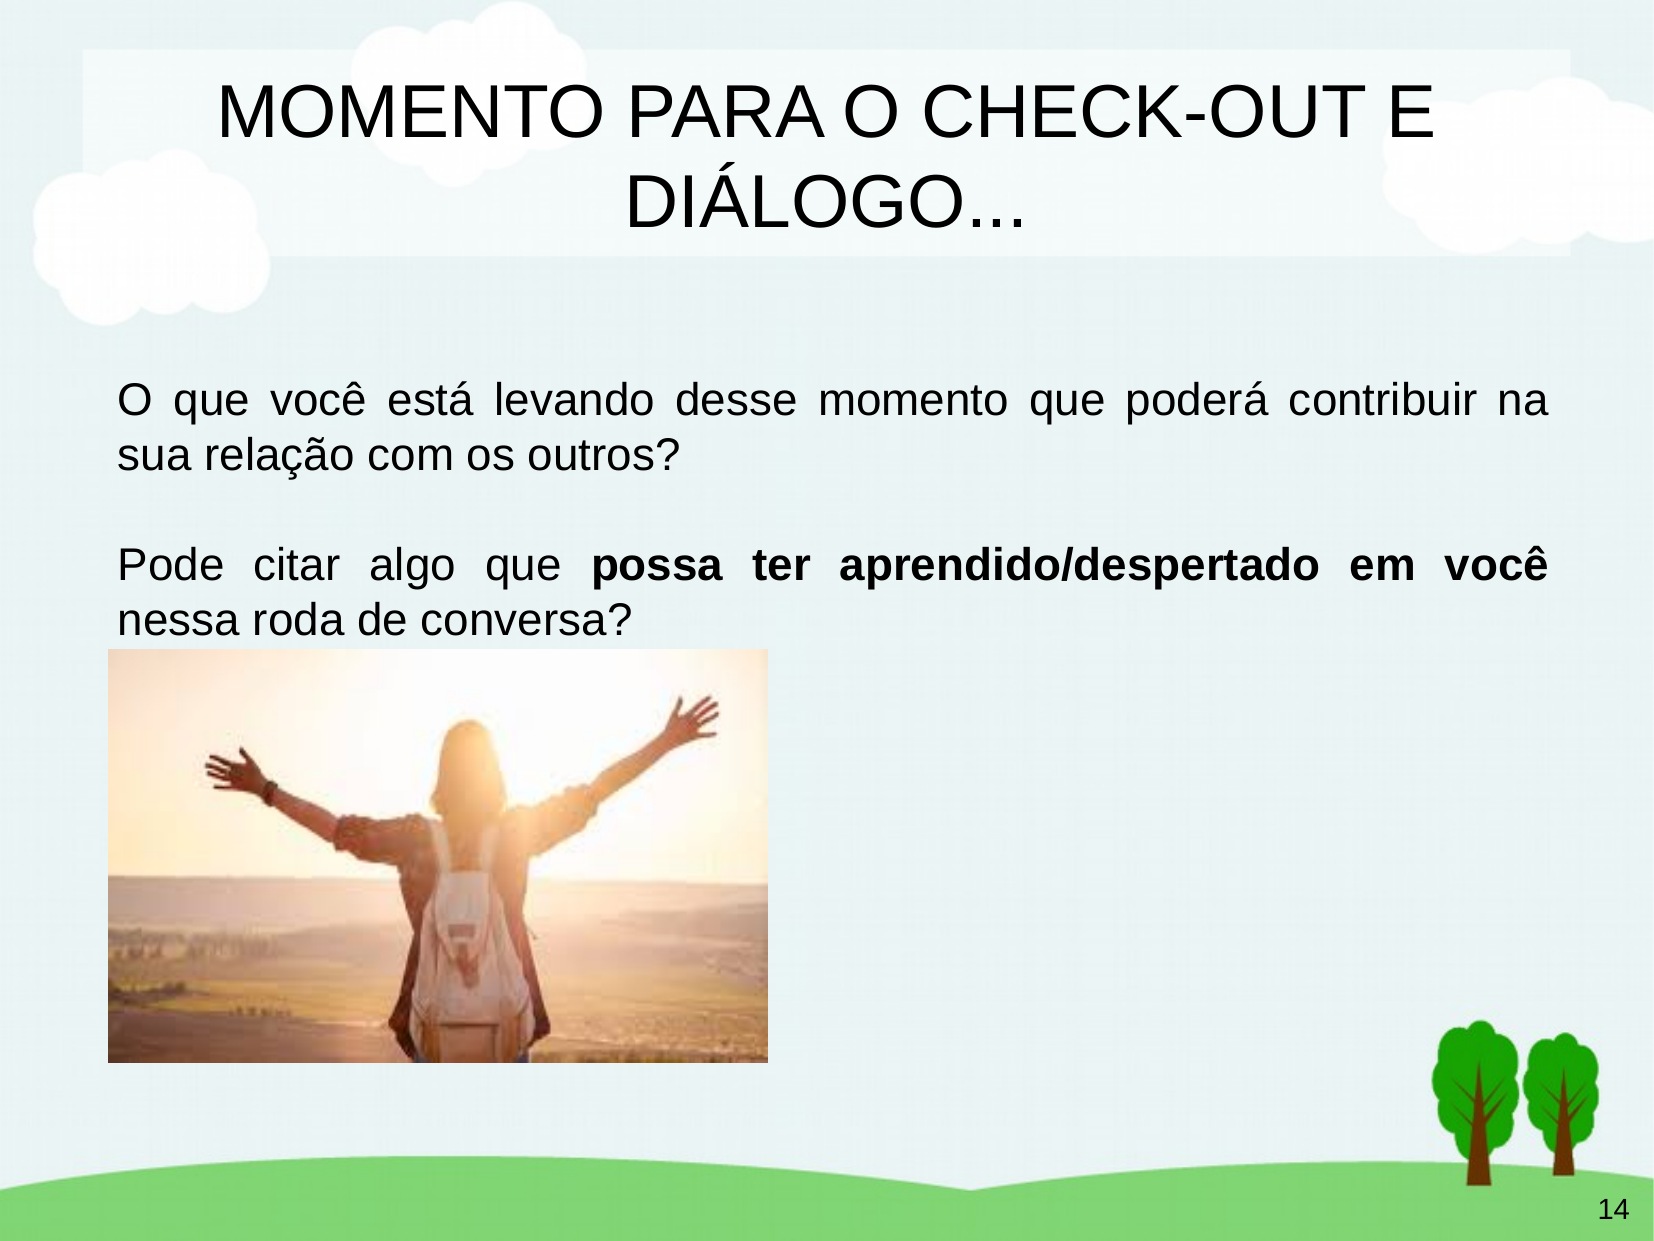

# MOMENTO PARA O CHECK-OUT E DIÁLOGO...
O que você está levando desse momento que poderá contribuir na sua relação com os outros?
Pode citar algo que possa ter aprendido/despertado em você nessa roda de conversa?
14